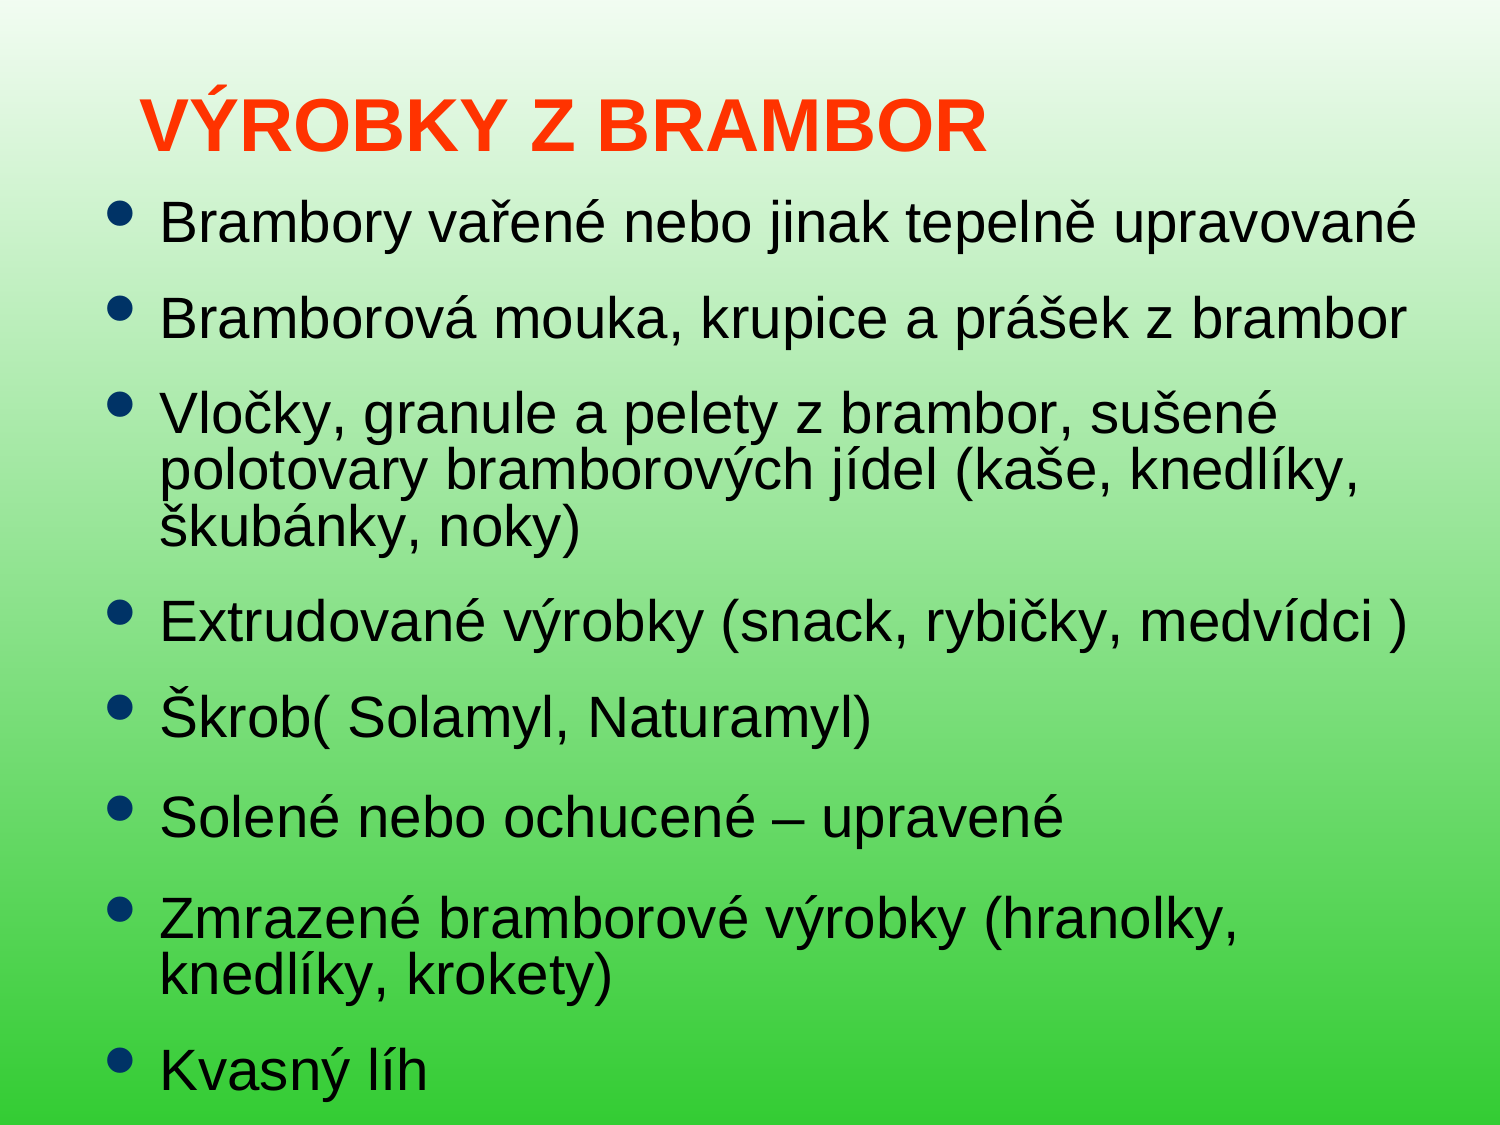

# VÝROBKY Z BRAMBOR
Brambory vařené nebo jinak tepelně upravované
Bramborová mouka, krupice a prášek z brambor
Vločky, granule a pelety z brambor, sušené polotovary bramborových jídel (kaše, knedlíky, škubánky, noky)
Extrudované výrobky (snack, rybičky, medvídci )
Škrob( Solamyl, Naturamyl)
Solené nebo ochucené – upravené
Zmrazené bramborové výrobky (hranolky, knedlíky, krokety)
Kvasný líh